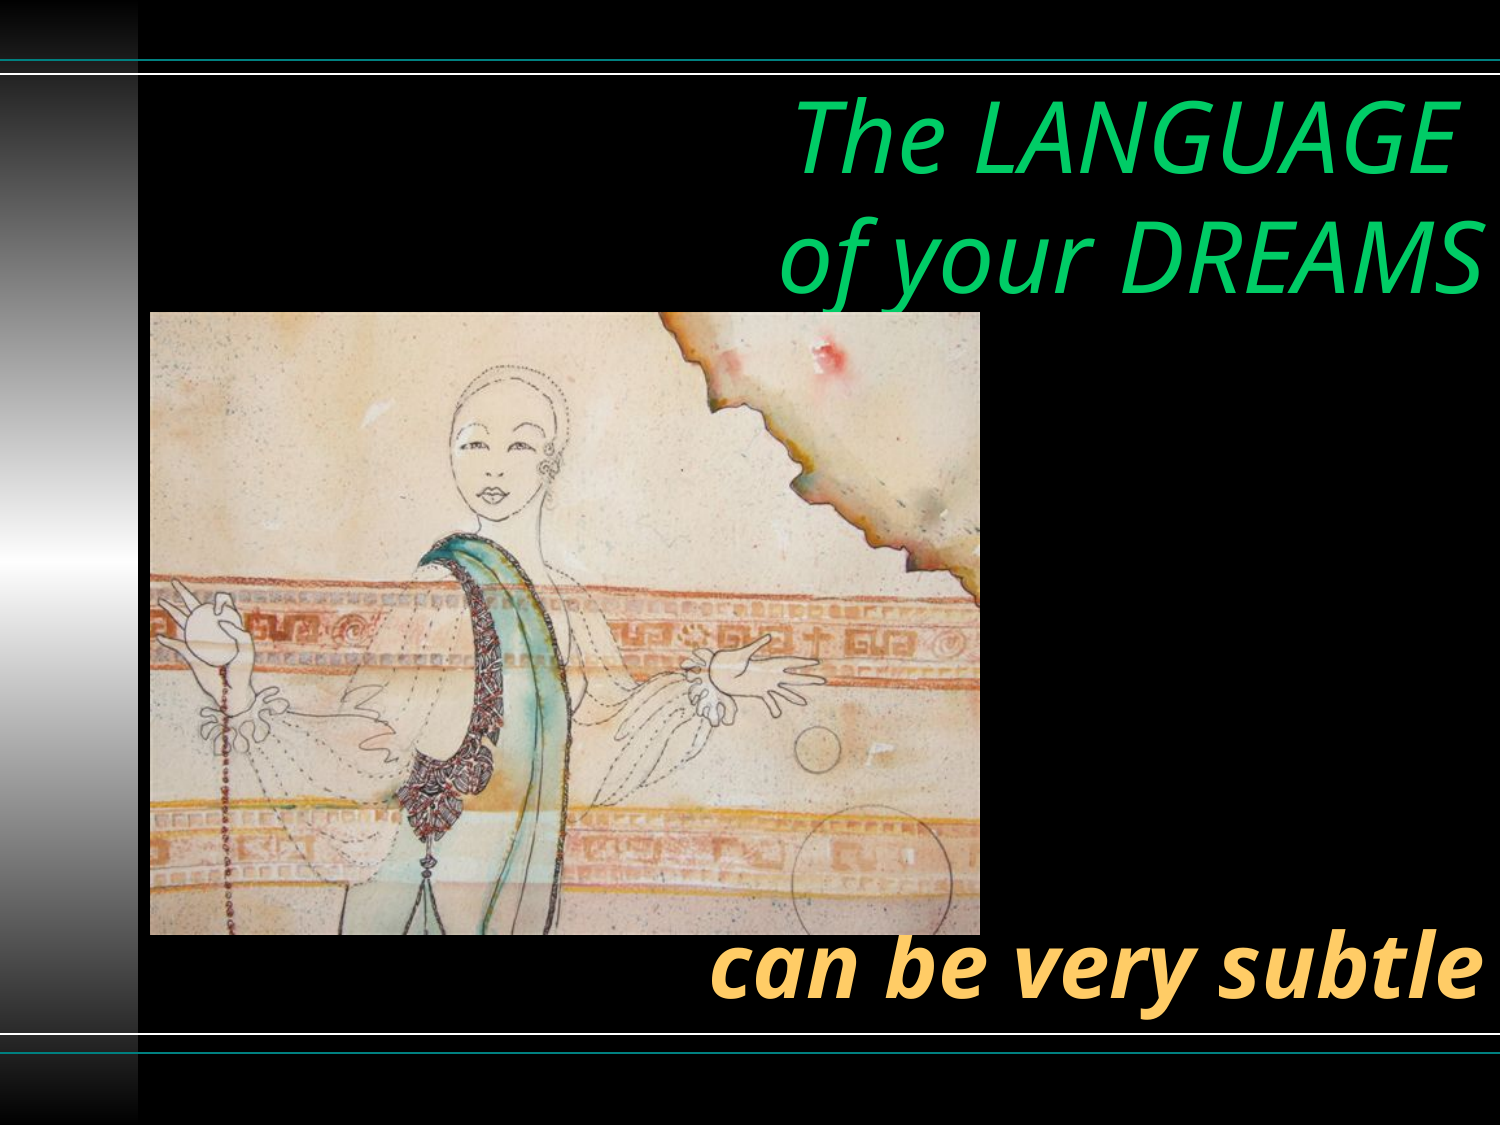

# The LANGUAGE of your DREAMS
can be very subtle